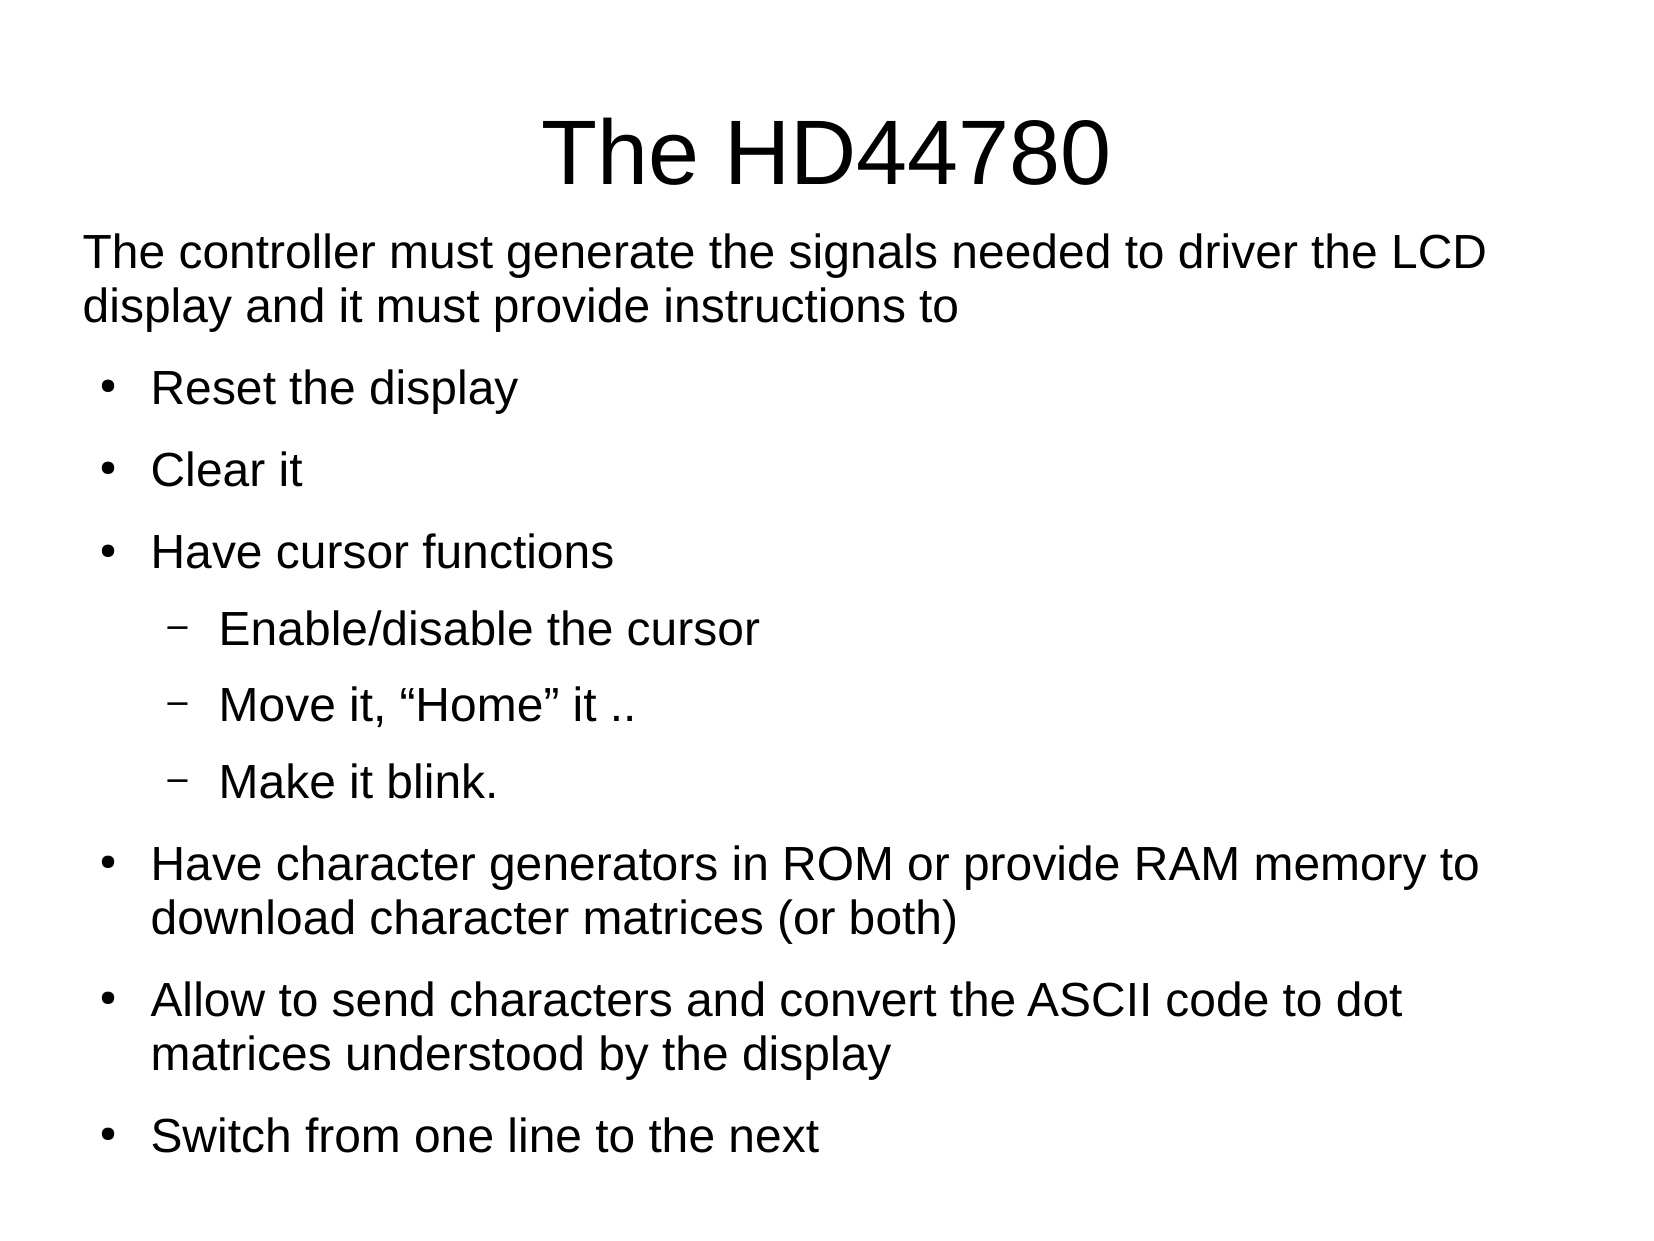

# The HD44780
The controller must generate the signals needed to driver the LCD display and it must provide instructions to
Reset the display
Clear it
Have cursor functions
Enable/disable the cursor
Move it, “Home” it ..
Make it blink.
Have character generators in ROM or provide RAM memory to download character matrices (or both)
Allow to send characters and convert the ASCII code to dot matrices understood by the display
Switch from one line to the next